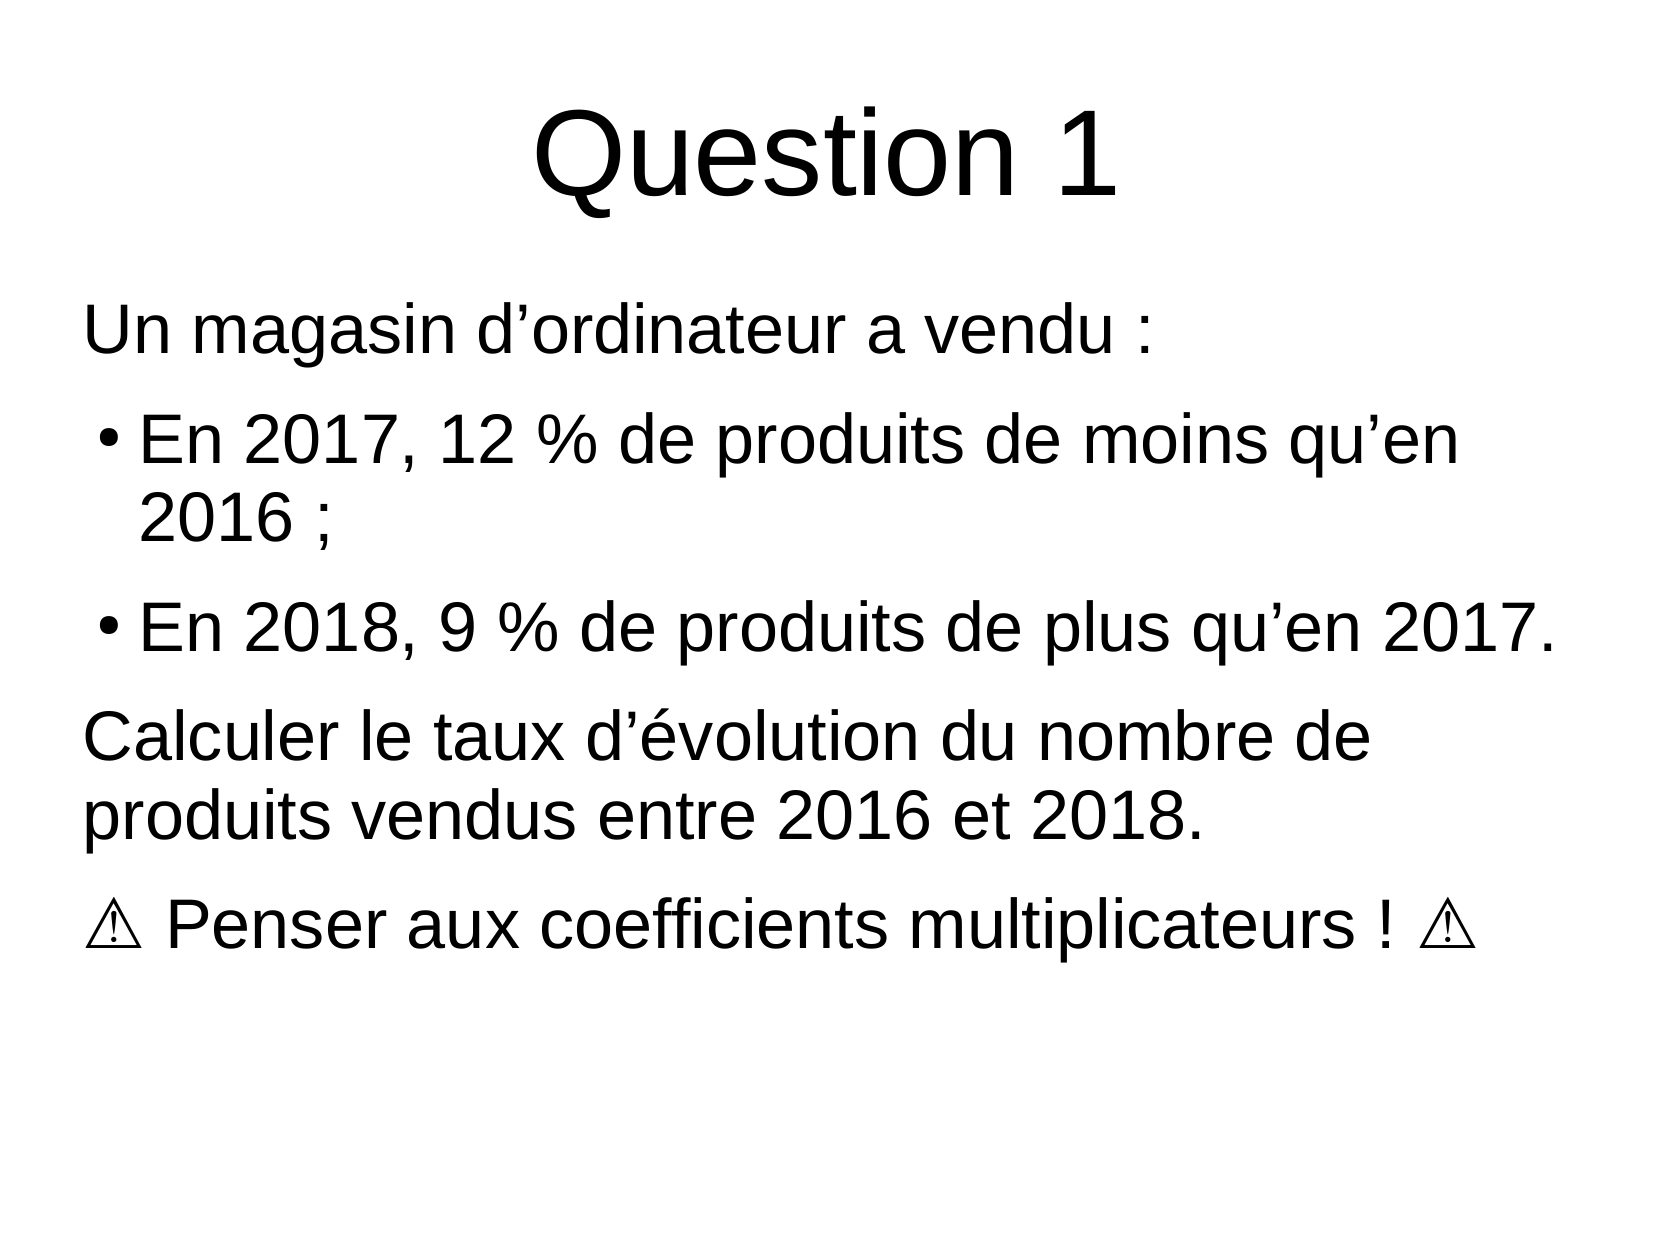

# Question 1
Un magasin d’ordinateur a vendu :
En 2017, 12 % de produits de moins qu’en 2016 ;
En 2018, 9 % de produits de plus qu’en 2017.
Calculer le taux d’évolution du nombre de produits vendus entre 2016 et 2018.
⚠️ Penser aux coefficients multiplicateurs ! ⚠️